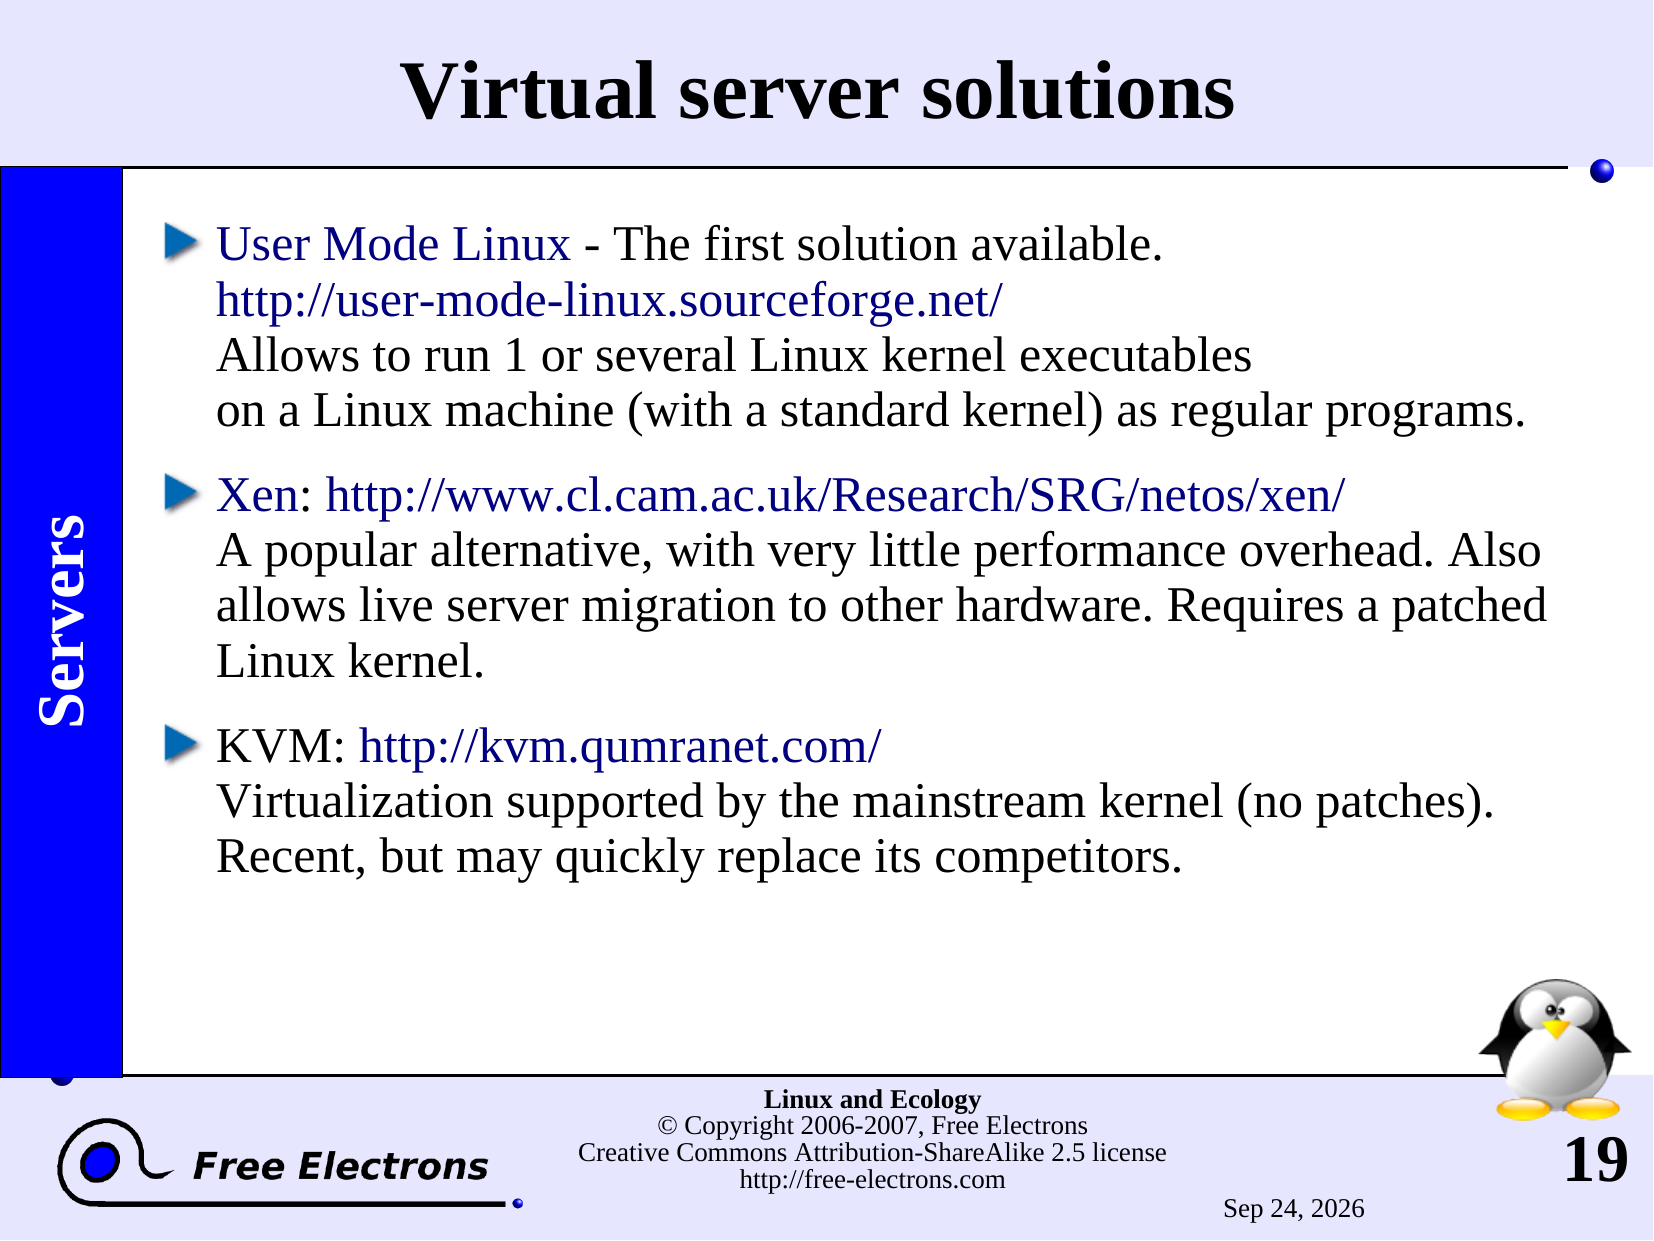

# Virtual server solutions
User Mode Linux - The first solution available.
http://user-mode-linux.sourceforge.net/
Allows to run 1 or several Linux kernel executables
on a Linux machine (with a standard kernel) as regular programs.
Xen: http://www.cl.cam.ac.uk/Research/SRG/netos/xen/
A popular alternative, with very little performance overhead. Also allows live server migration to other hardware. Requires a patched Linux kernel.
KVM: http://kvm.qumranet.com/
Virtualization supported by the mainstream kernel (no patches).
Recent, but may quickly replace its competitors.
Servers